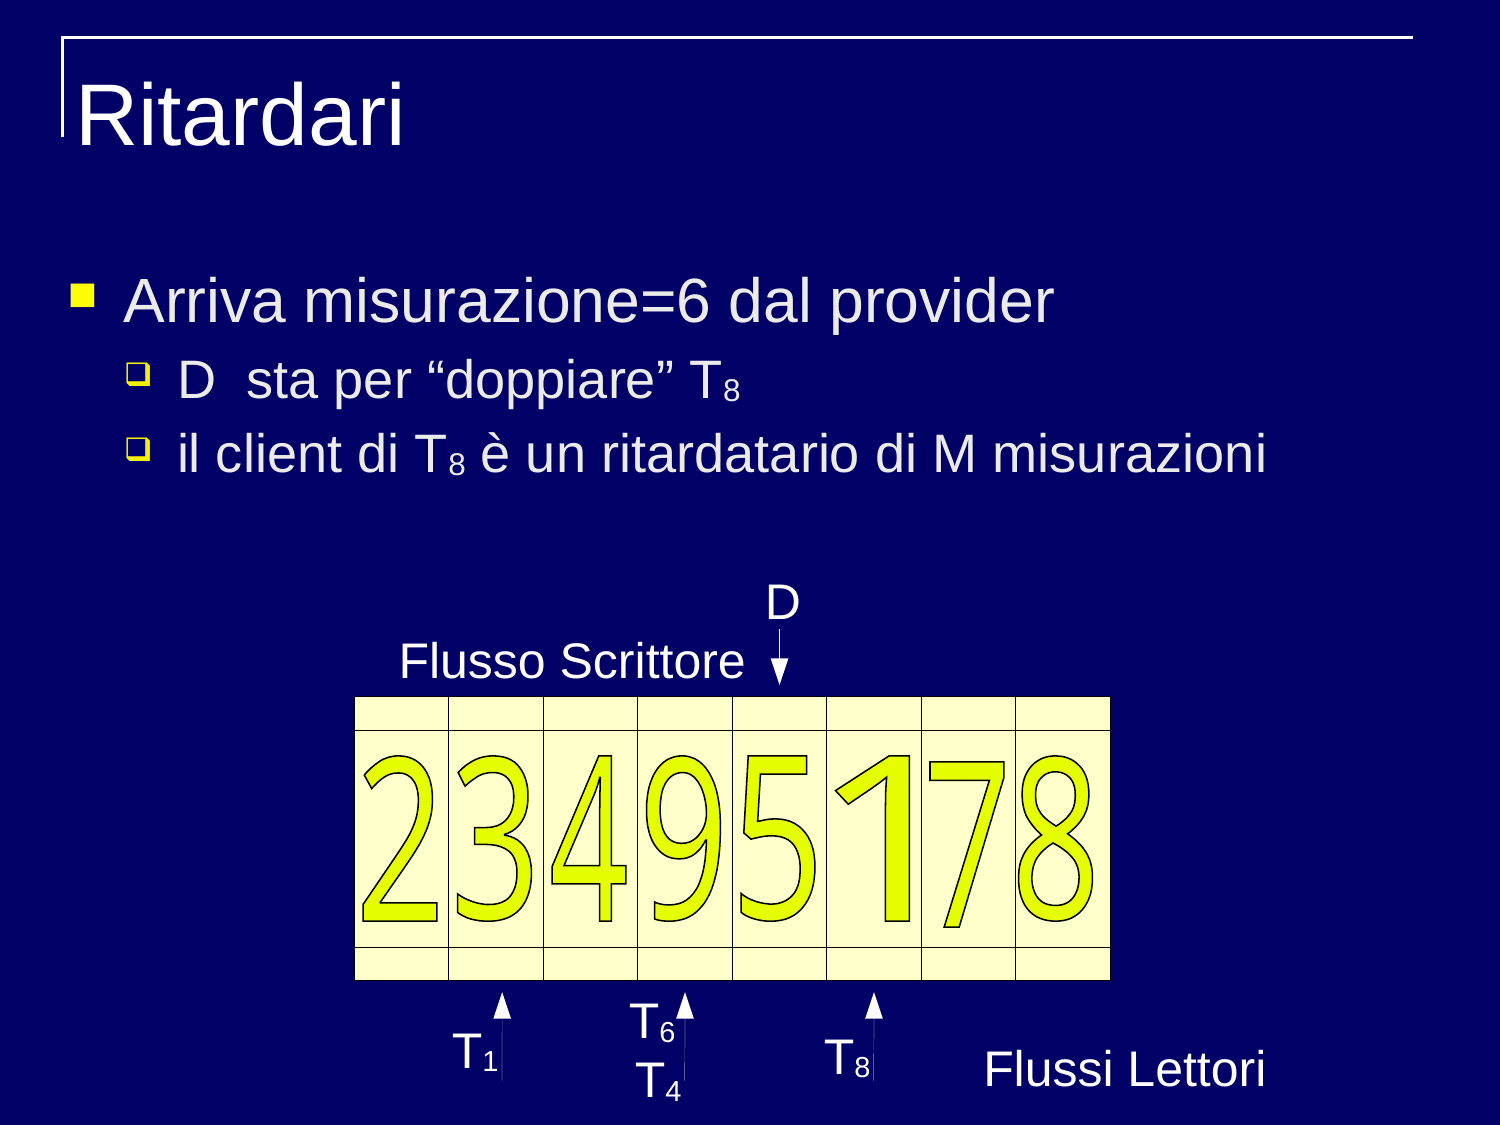

# Ritardari
Arriva misurazione=6 dal provider
D sta per “doppiare” T8
il client di T8 è un ritardatario di M misurazioni
D
Flusso Scrittore
2
3
4
9
5
1
8
7
T6
T1
T8
Flussi Lettori
T4